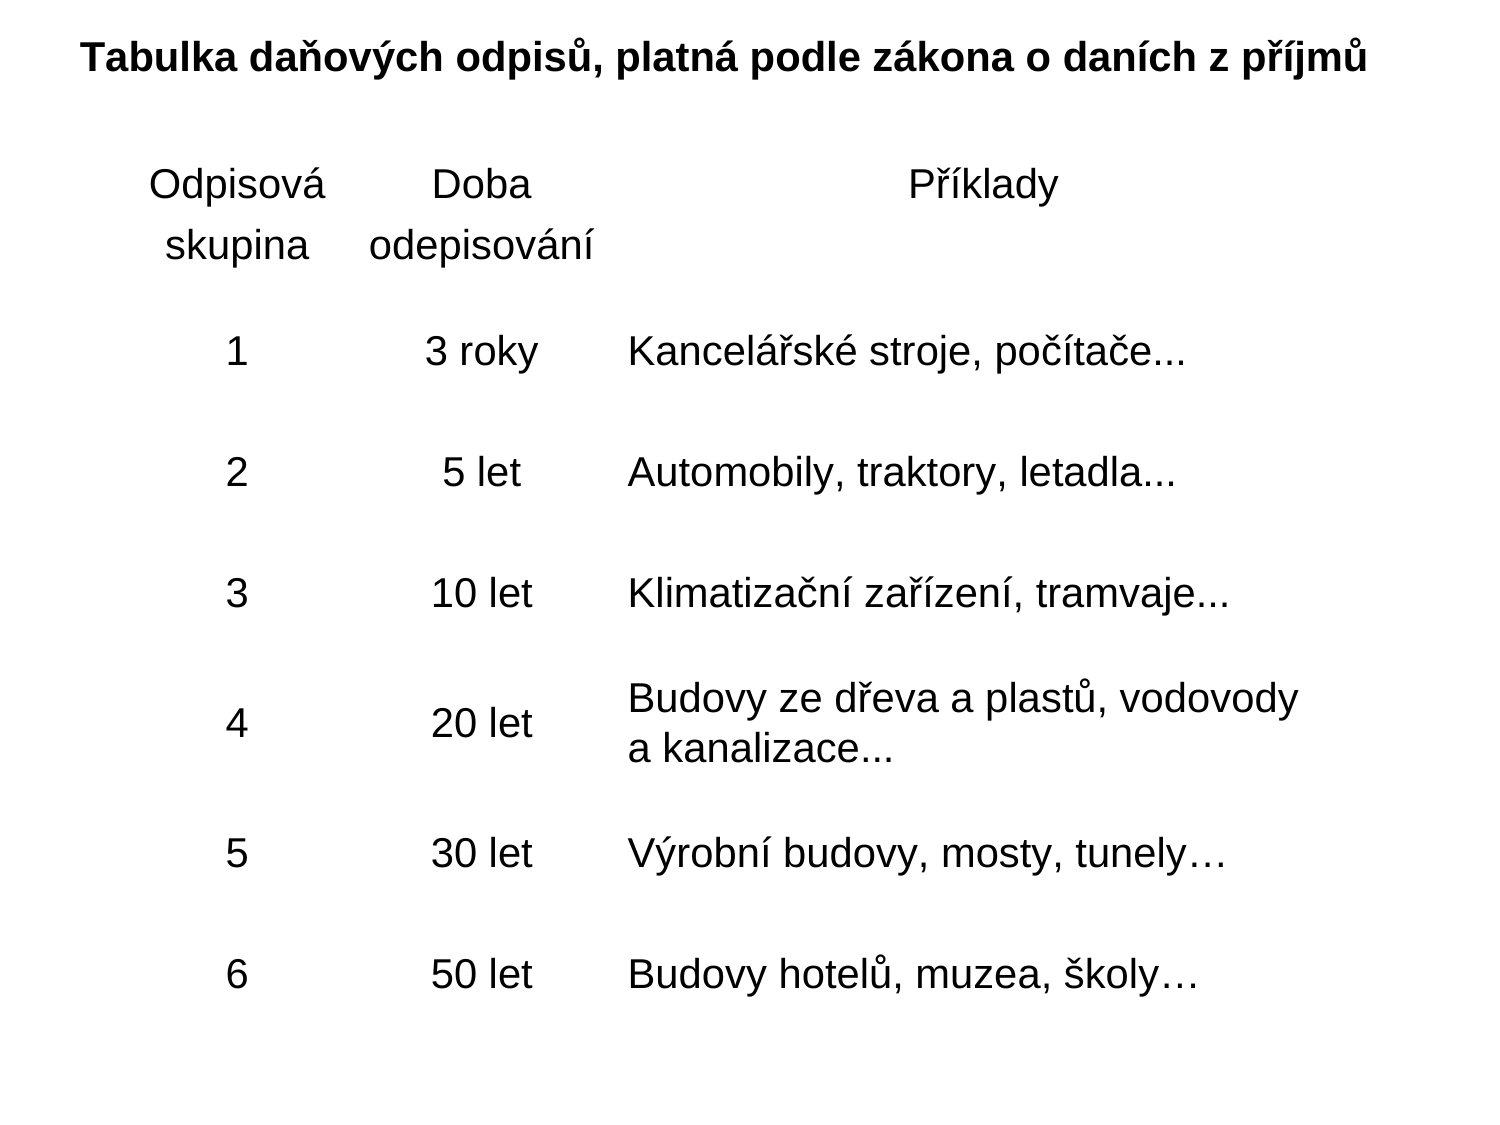

# Tabulka daňových odpisů, platná podle zákona o daních z příjmů
| Odpisová skupina | Doba odepisování | Příklady |
| --- | --- | --- |
| 1 | 3 roky | Kancelářské stroje, počítače... |
| 2 | 5 let | Automobily, traktory, letadla... |
| 3 | 10 let | Klimatizační zařízení, tramvaje... |
| 4 | 20 let | Budovy ze dřeva a plastů, vodovody a kanalizace... |
| 5 | 30 let | Výrobní budovy, mosty, tunely… |
| 6 | 50 let | Budovy hotelů, muzea, školy… |